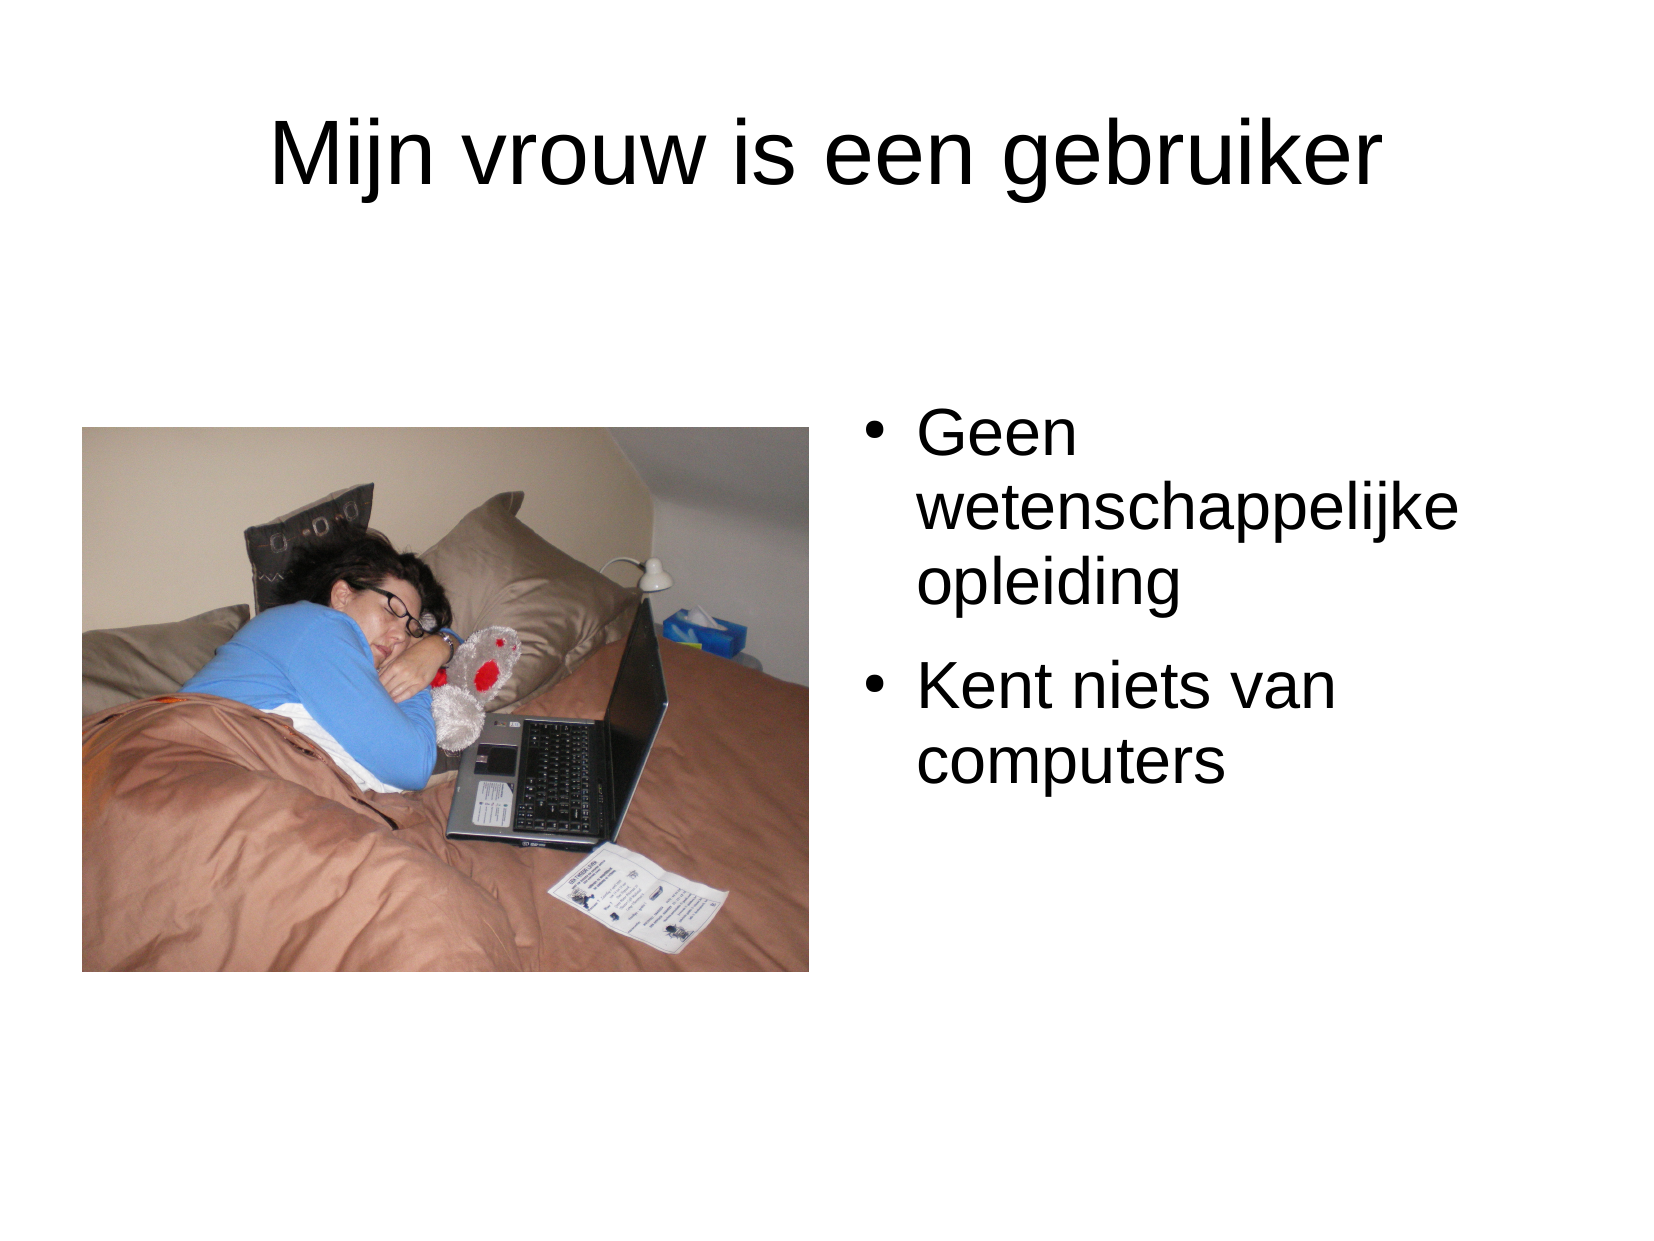

# Mijn vrouw is een gebruiker
Geen wetenschappelijke opleiding
Kent niets van computers